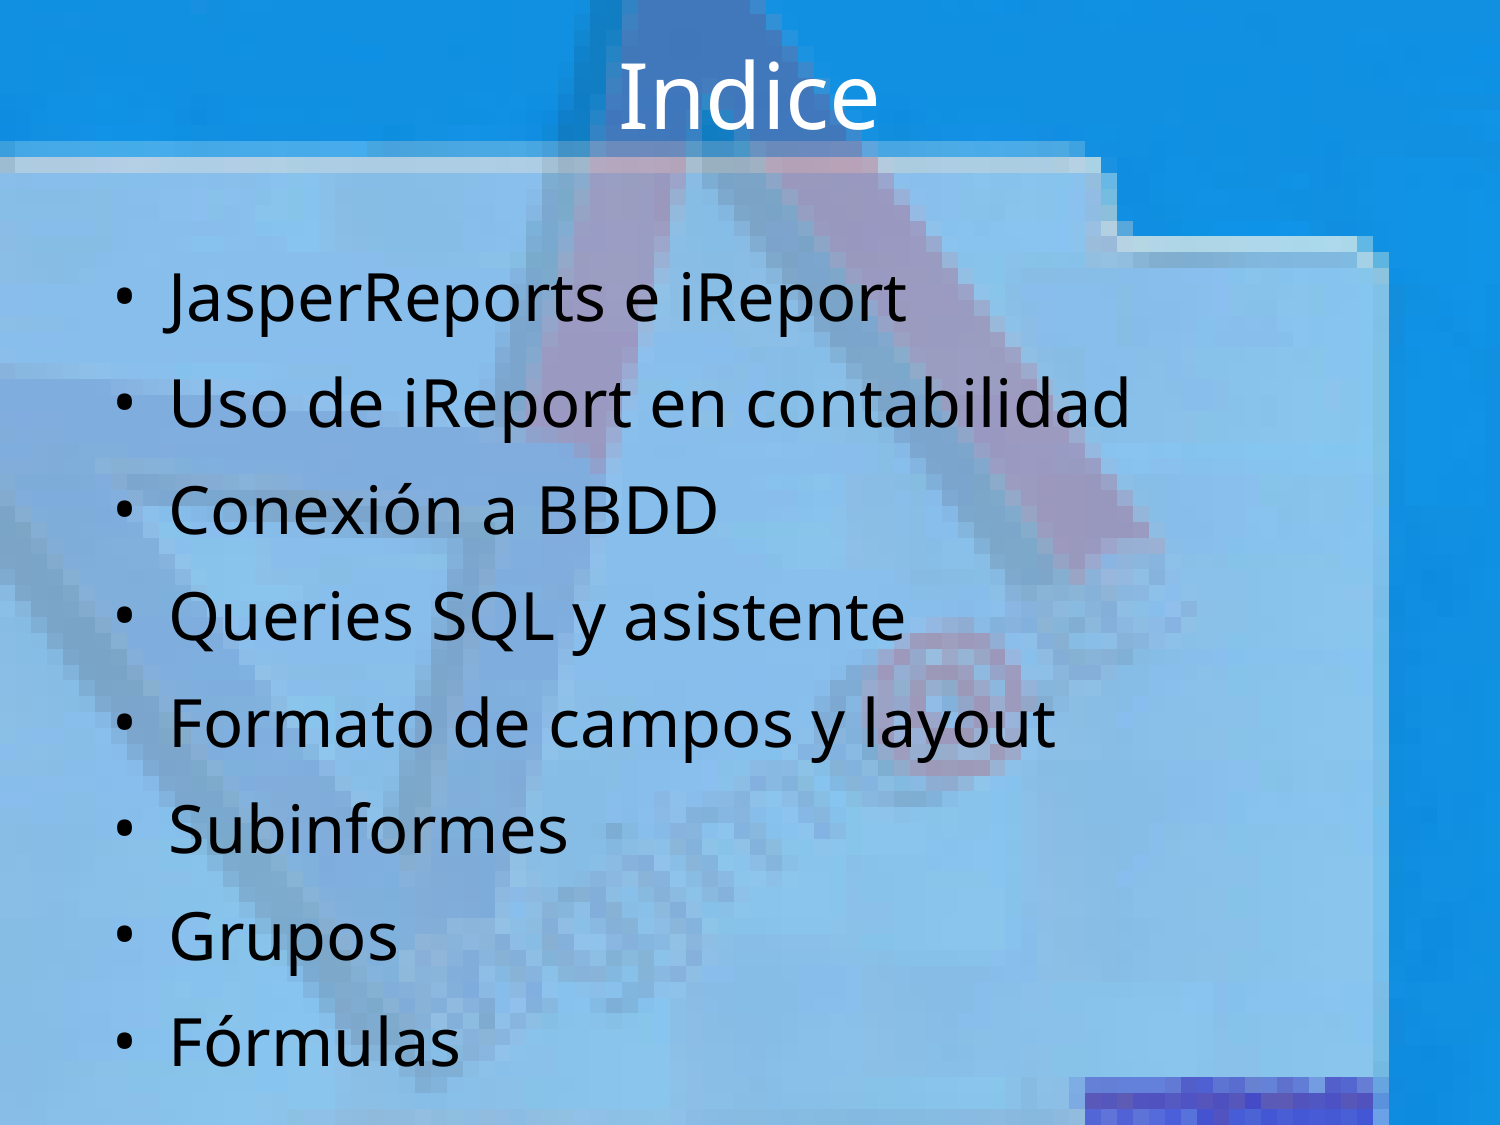

# Indice
JasperReports e iReport
Uso de iReport en contabilidad
Conexión a BBDD
Queries SQL y asistente
Formato de campos y layout
Subinformes
Grupos
Fórmulas